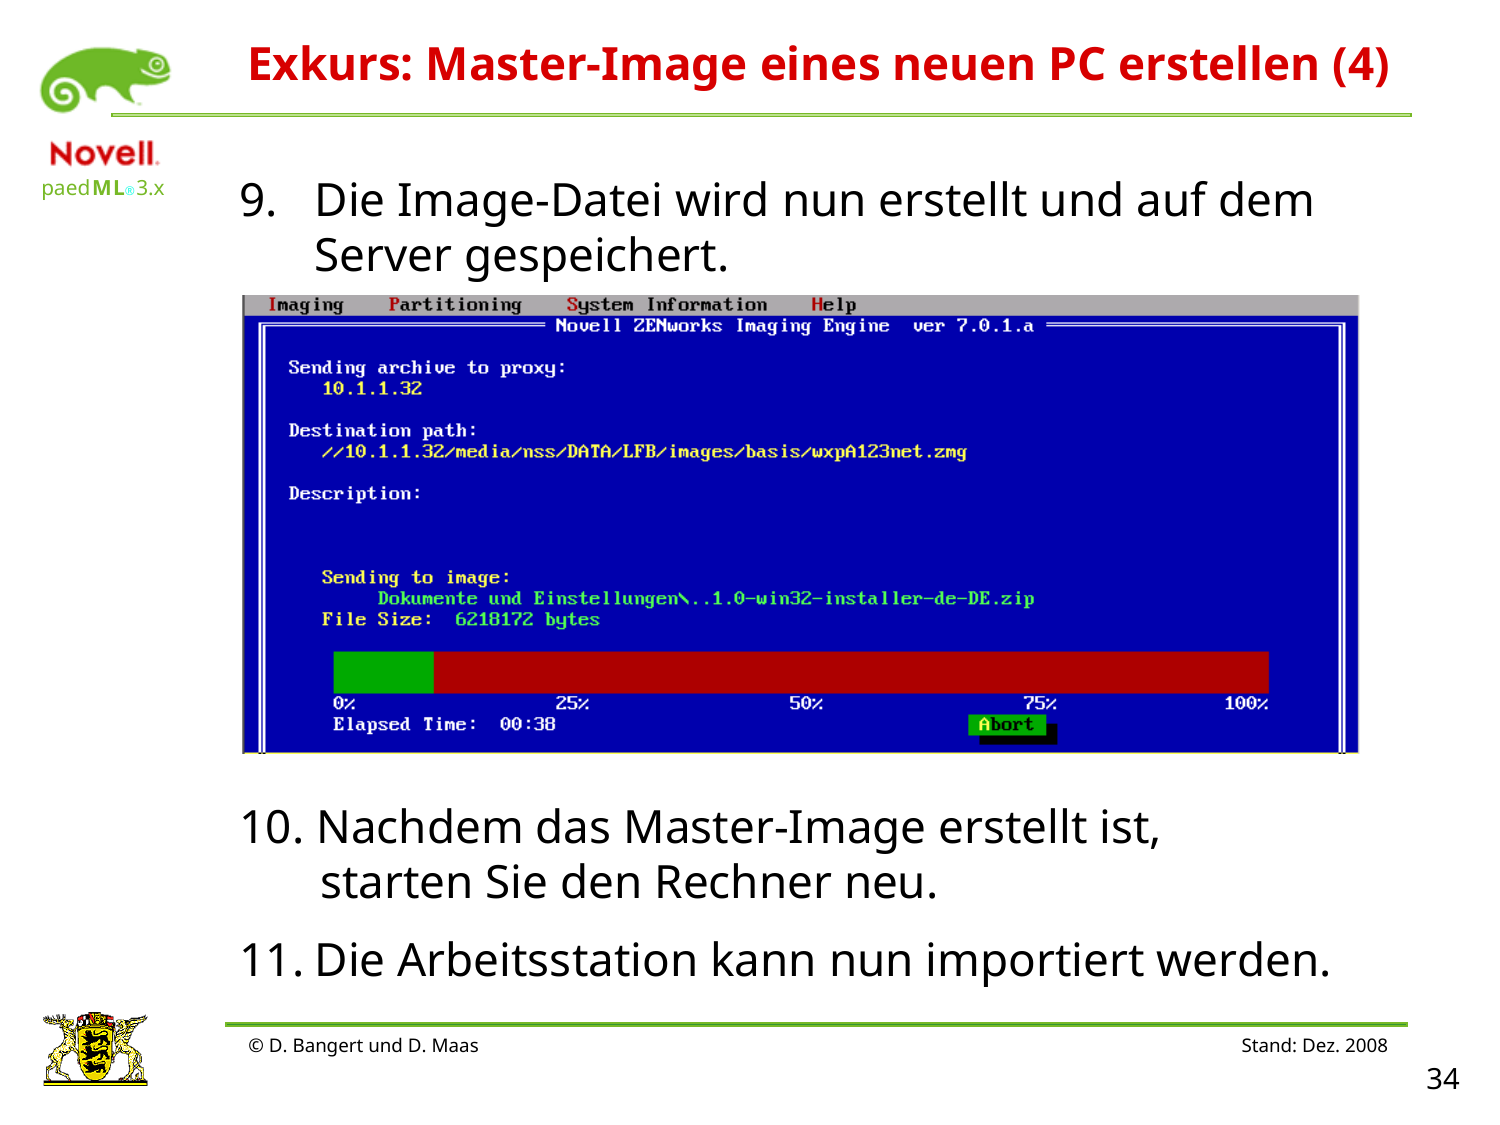

# Exkurs: Master-Image eines neuen PC erstellen (4)‏
9. 	Die Image-Datei wird nun erstellt und auf dem Server gespeichert.
10. Nachdem das Master-Image erstellt ist,
starten Sie den Rechner neu.
11.	Die Arbeitsstation kann nun importiert werden.
© D. Bangert und D. Maas
Dez. 2008
34